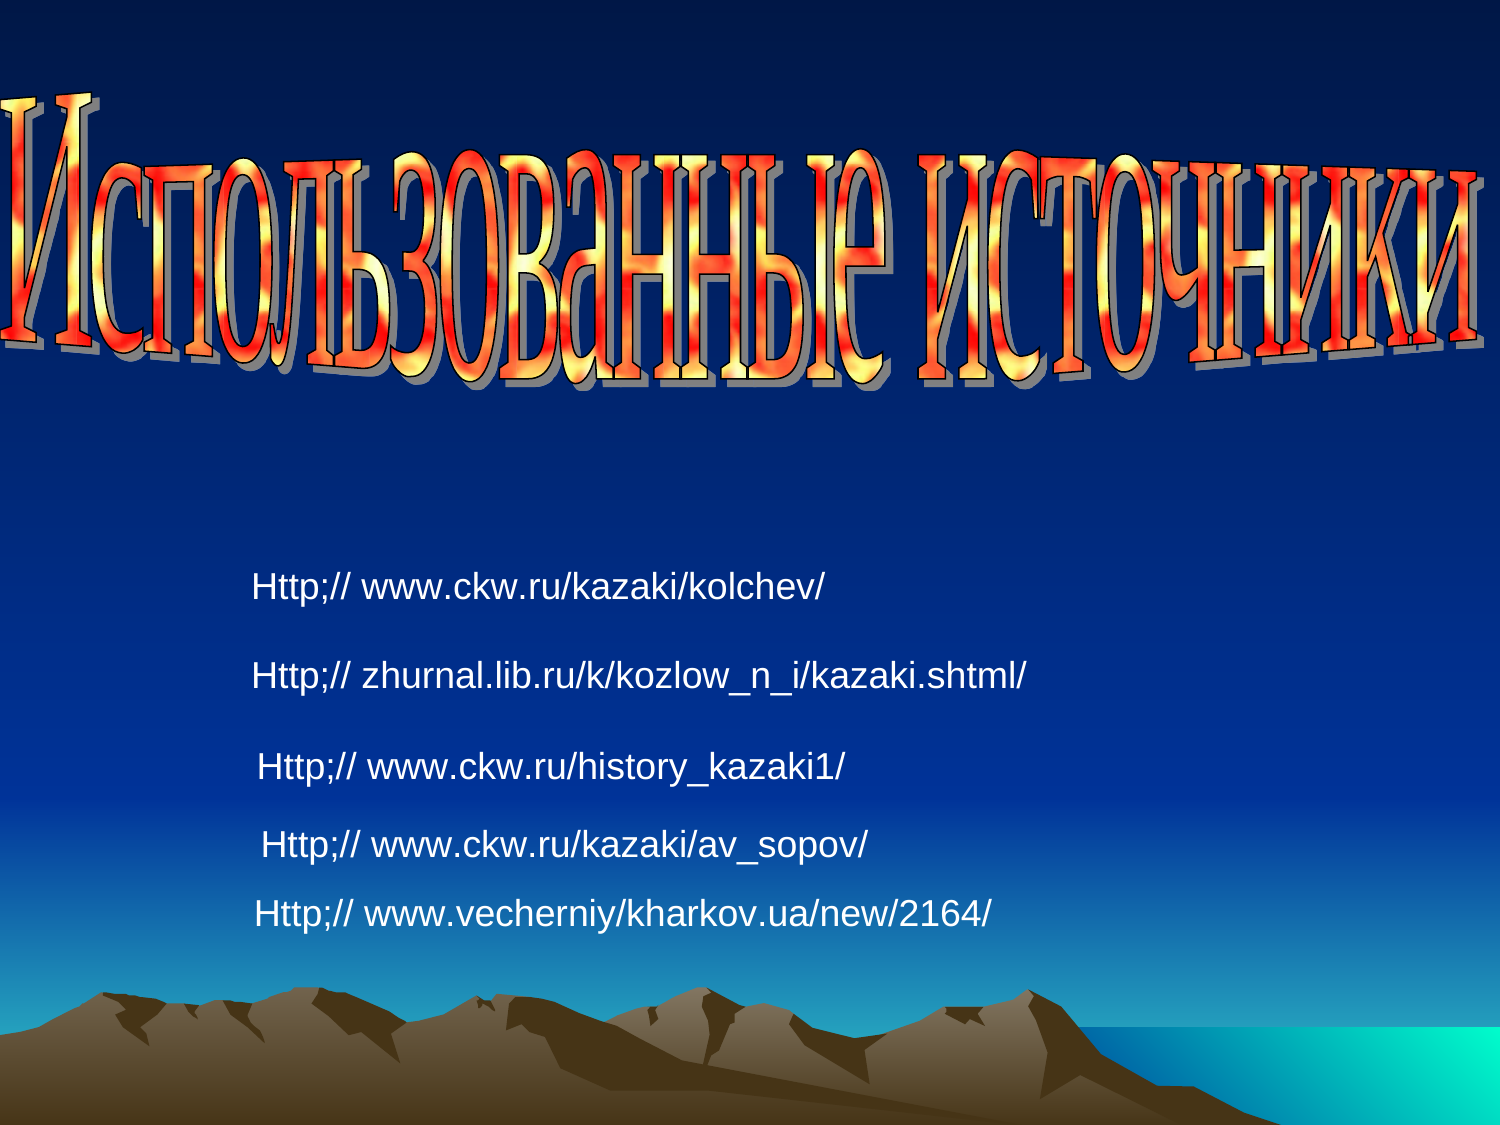

Использованные источники
Http;// www.ckw.ru/kazaki/kolchev/
Http;// zhurnal.lib.ru/k/kozlow_n_i/kazaki.shtml/
Http;// www.ckw.ru/history_kazaki1/
Http;// www.ckw.ru/kazaki/av_sopov/
Http;// www.vecherniy/kharkov.ua/new/2164/